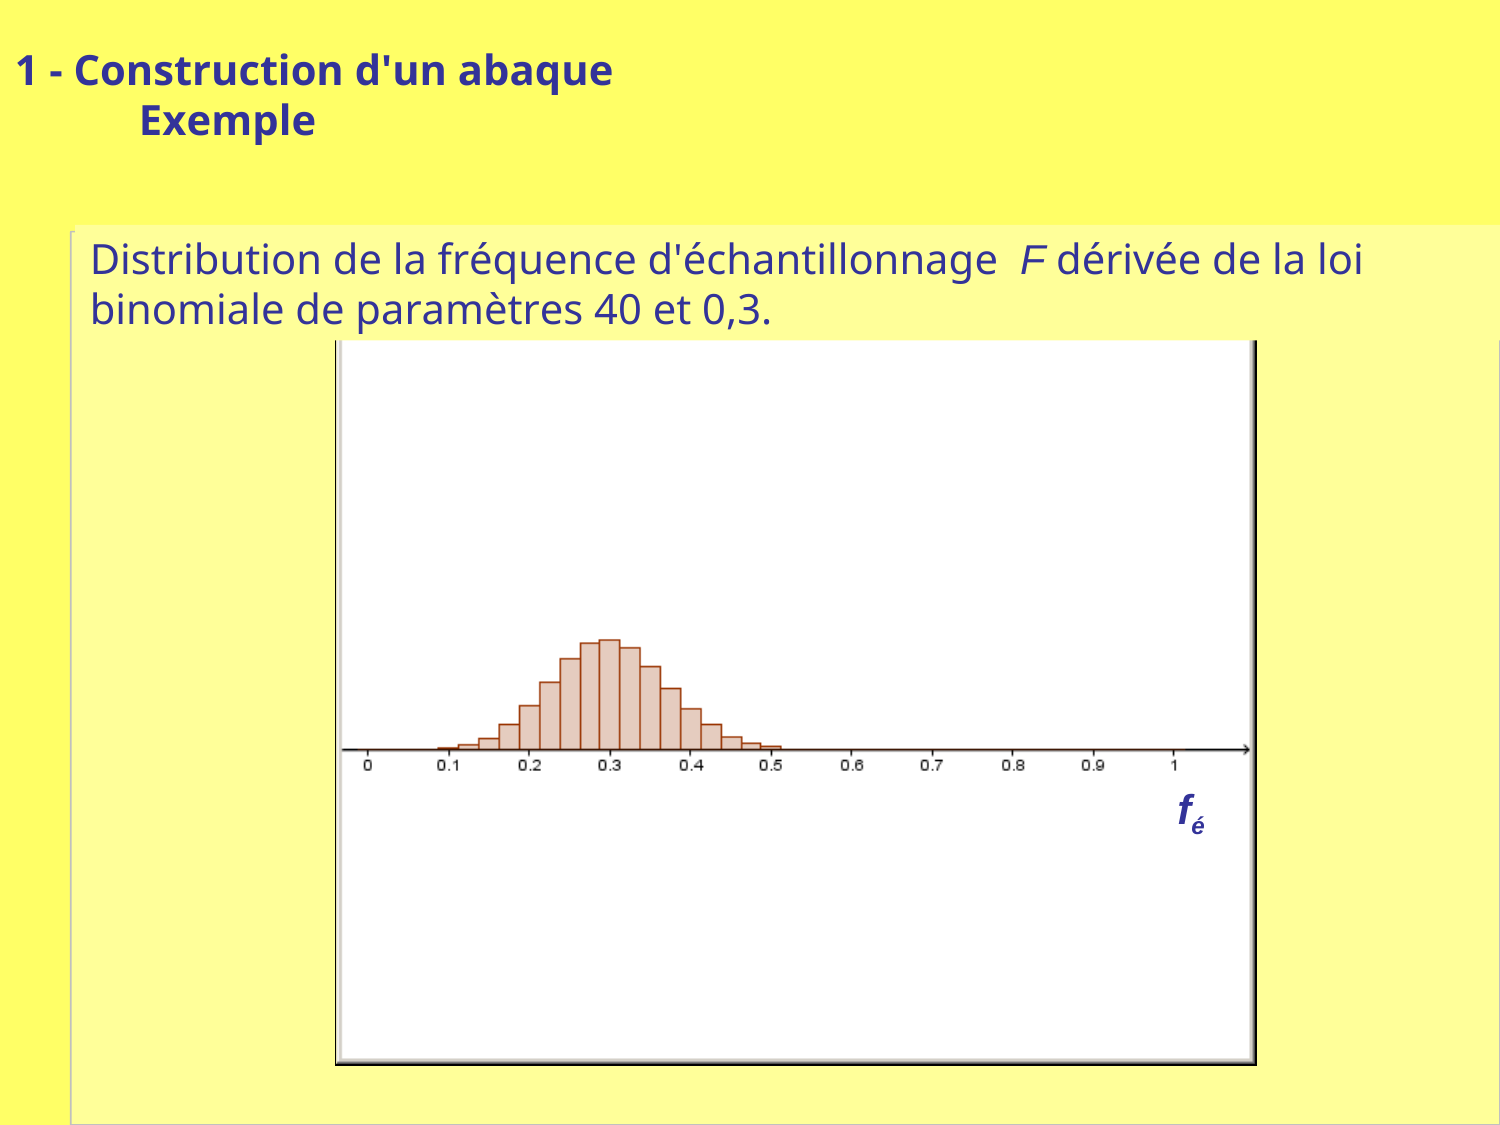

1 - Construction d'un abaque
	Exemple
Distribution de la fréquence d'échantillonnage F dérivée de la loi binomiale de paramètres 40 et 0,3.
fé